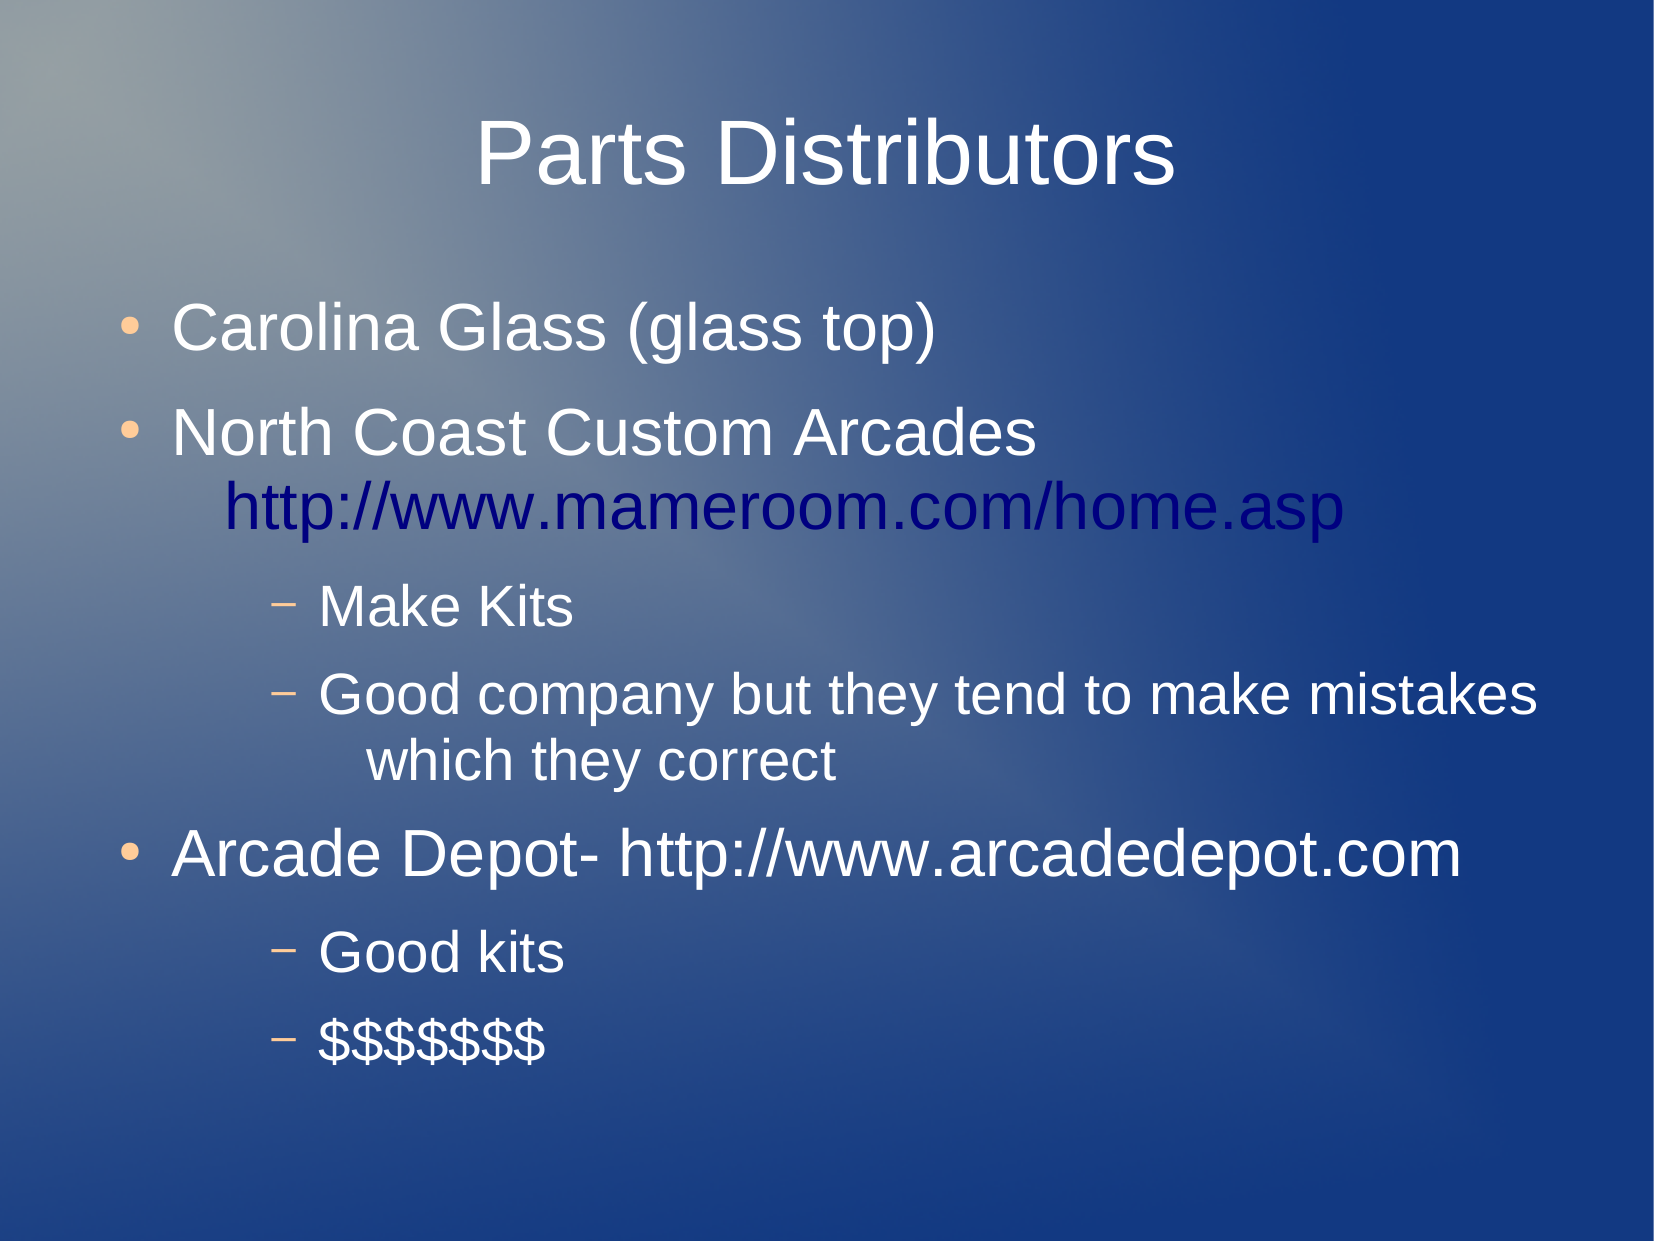

# Parts Distributors
Carolina Glass (glass top)
North Coast Custom Arcades http://www.mameroom.com/home.asp
Make Kits
Good company but they tend to make mistakes which they correct
Arcade Depot- http://www.arcadedepot.com
Good kits
$$$$$$$